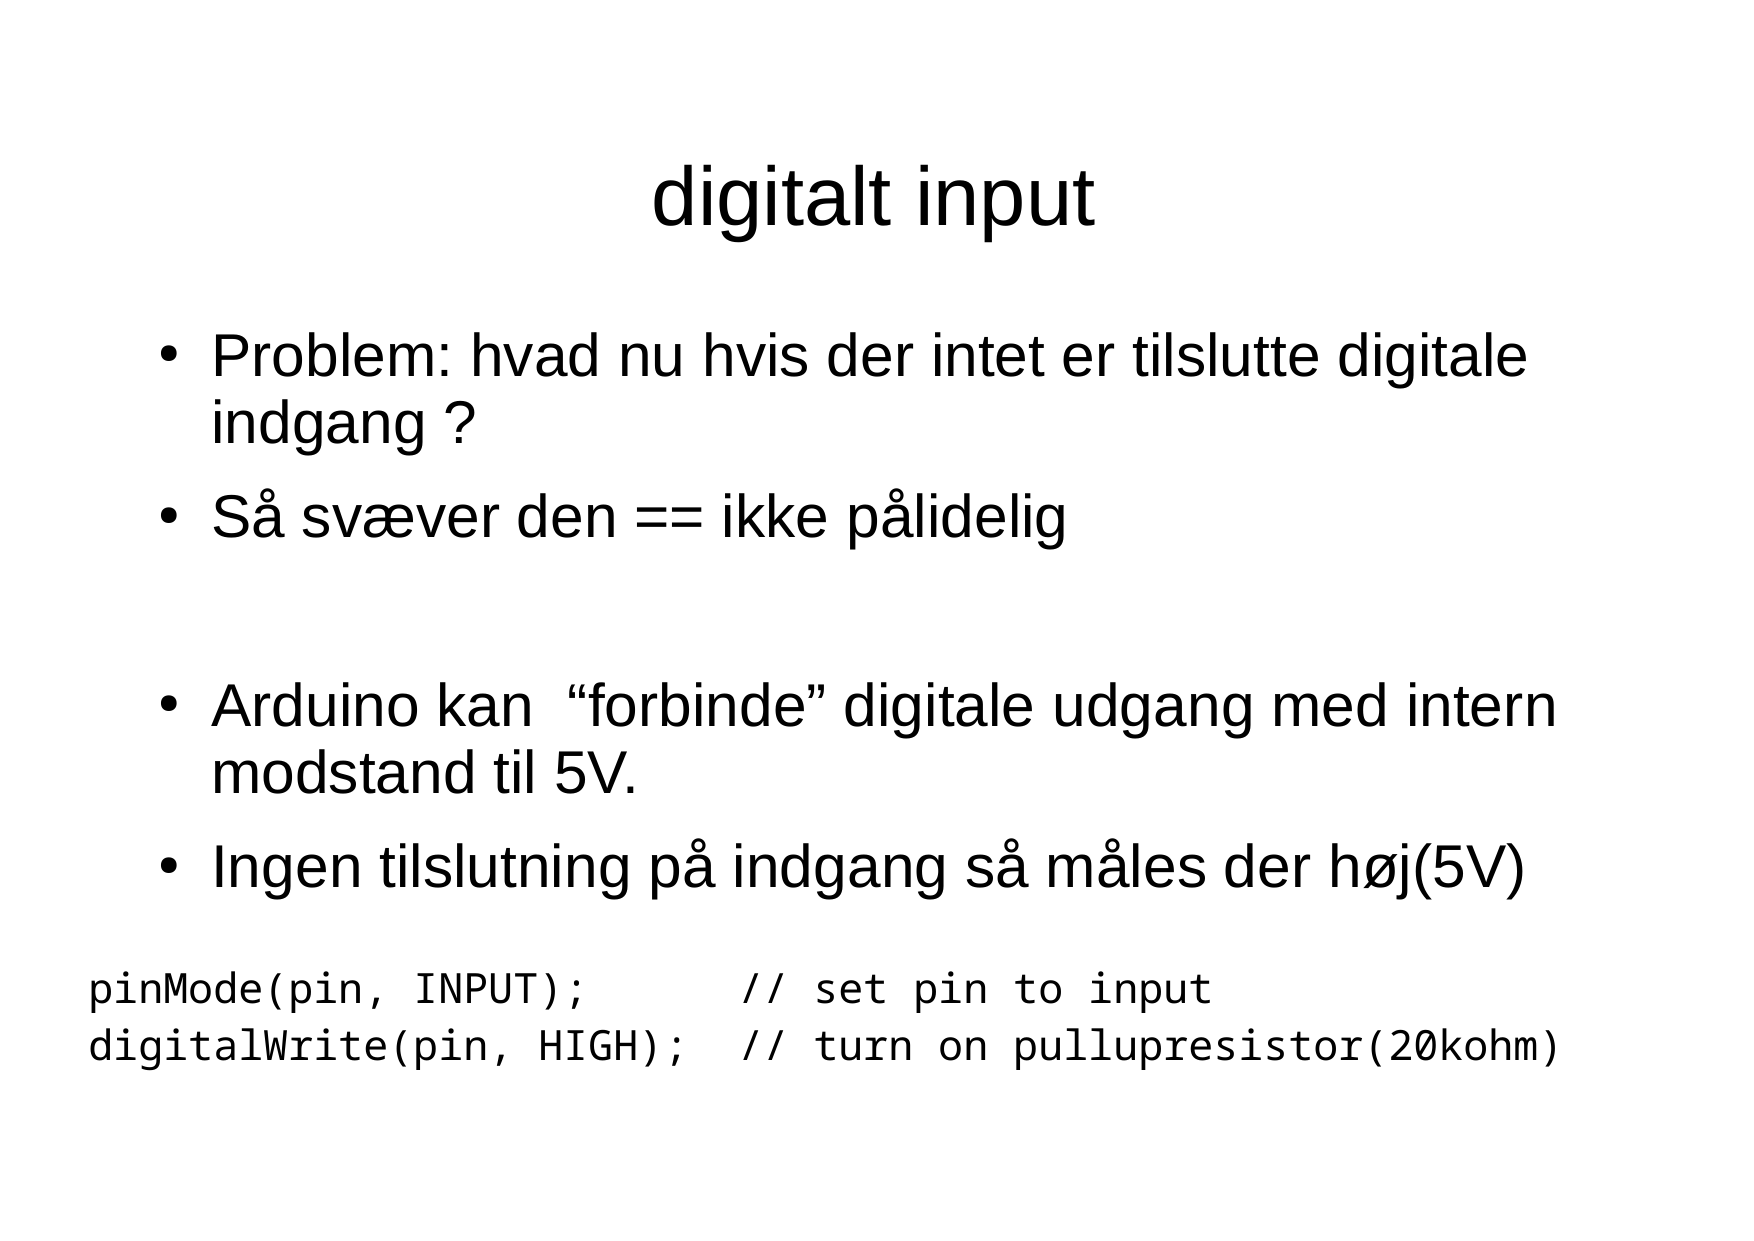

# digitalt input
Problem: hvad nu hvis der intet er tilslutte digitale indgang ?
Så svæver den == ikke pålidelig
Arduino kan “forbinde” digitale udgang med intern modstand til 5V.
Ingen tilslutning på indgang så måles der høj(5V)
pinMode(pin, INPUT); // set pin to input
digitalWrite(pin, HIGH); // turn on pullupresistor(20kohm)
33